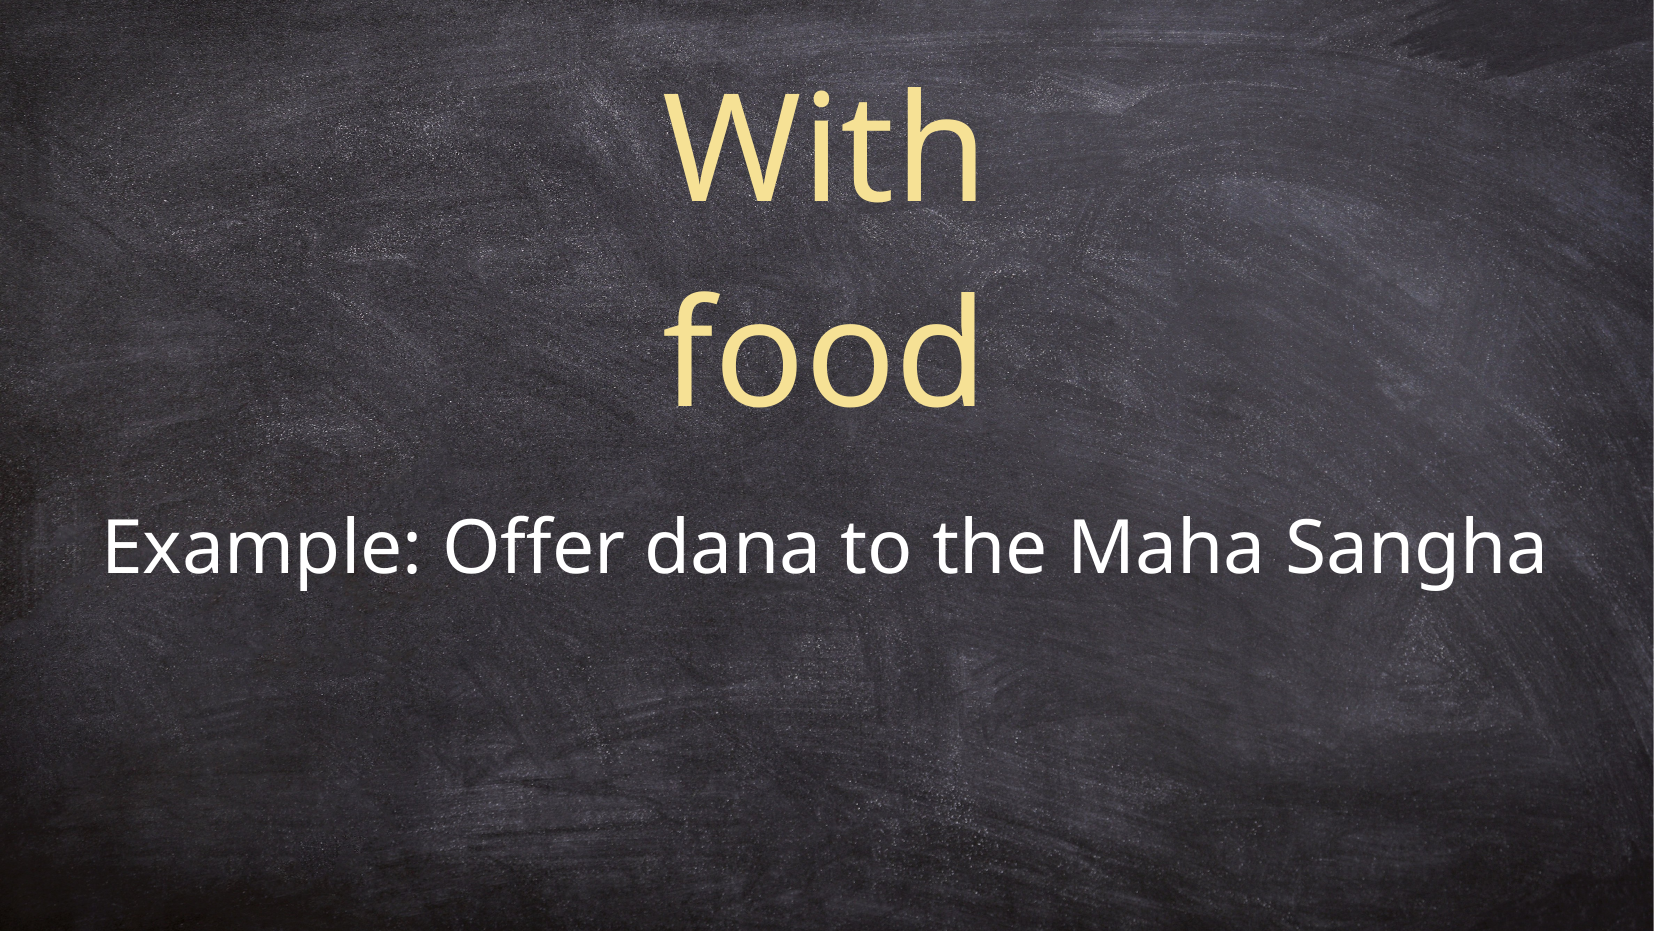

# With
food
Example: Offer dana to the Maha Sangha